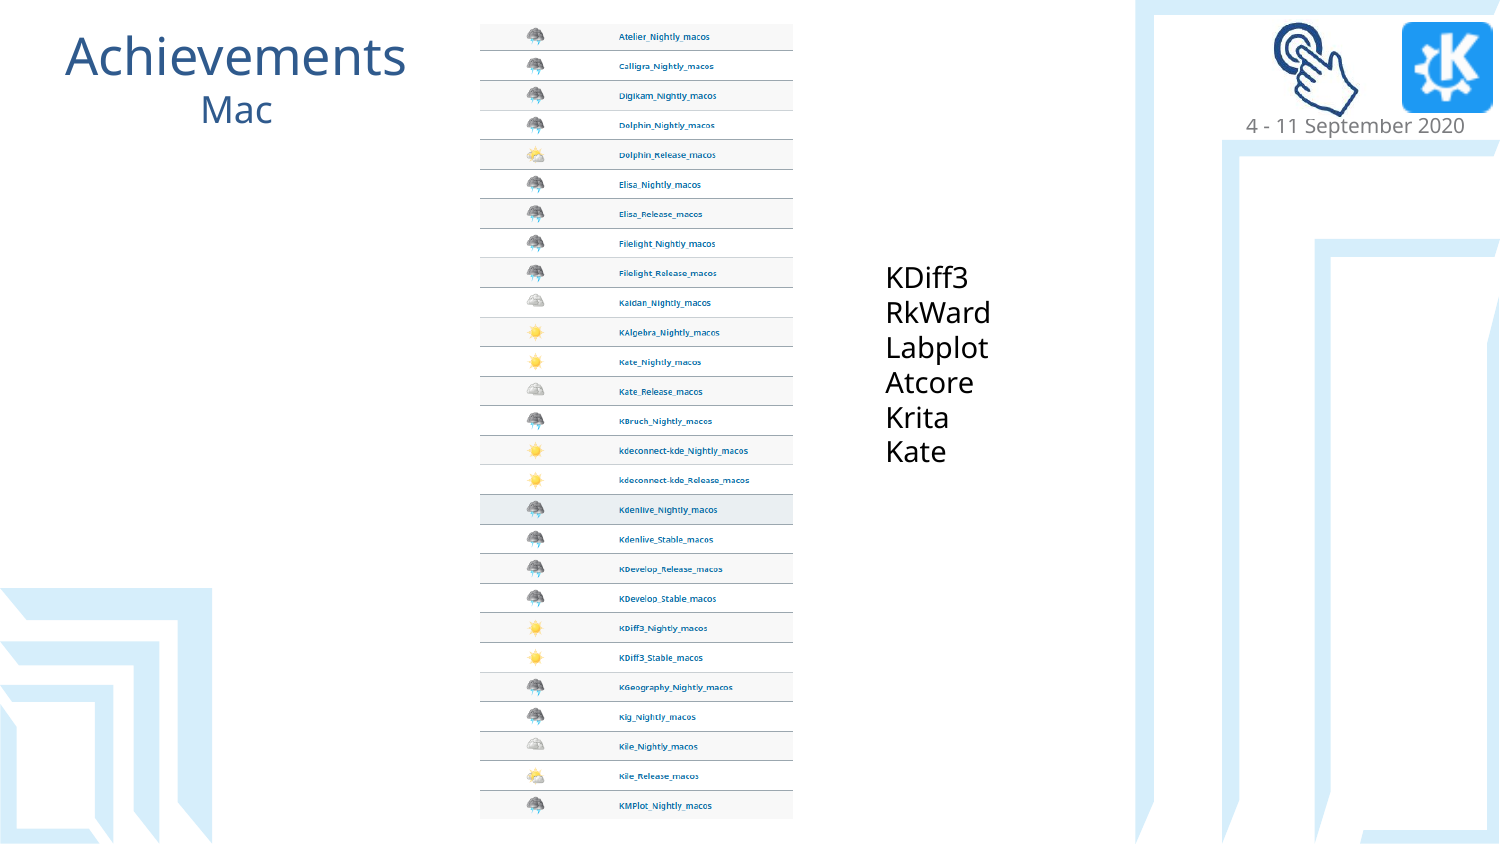

# Achievements Mac
KDiff3
RkWard
Labplot
Atcore
Krita
Kate